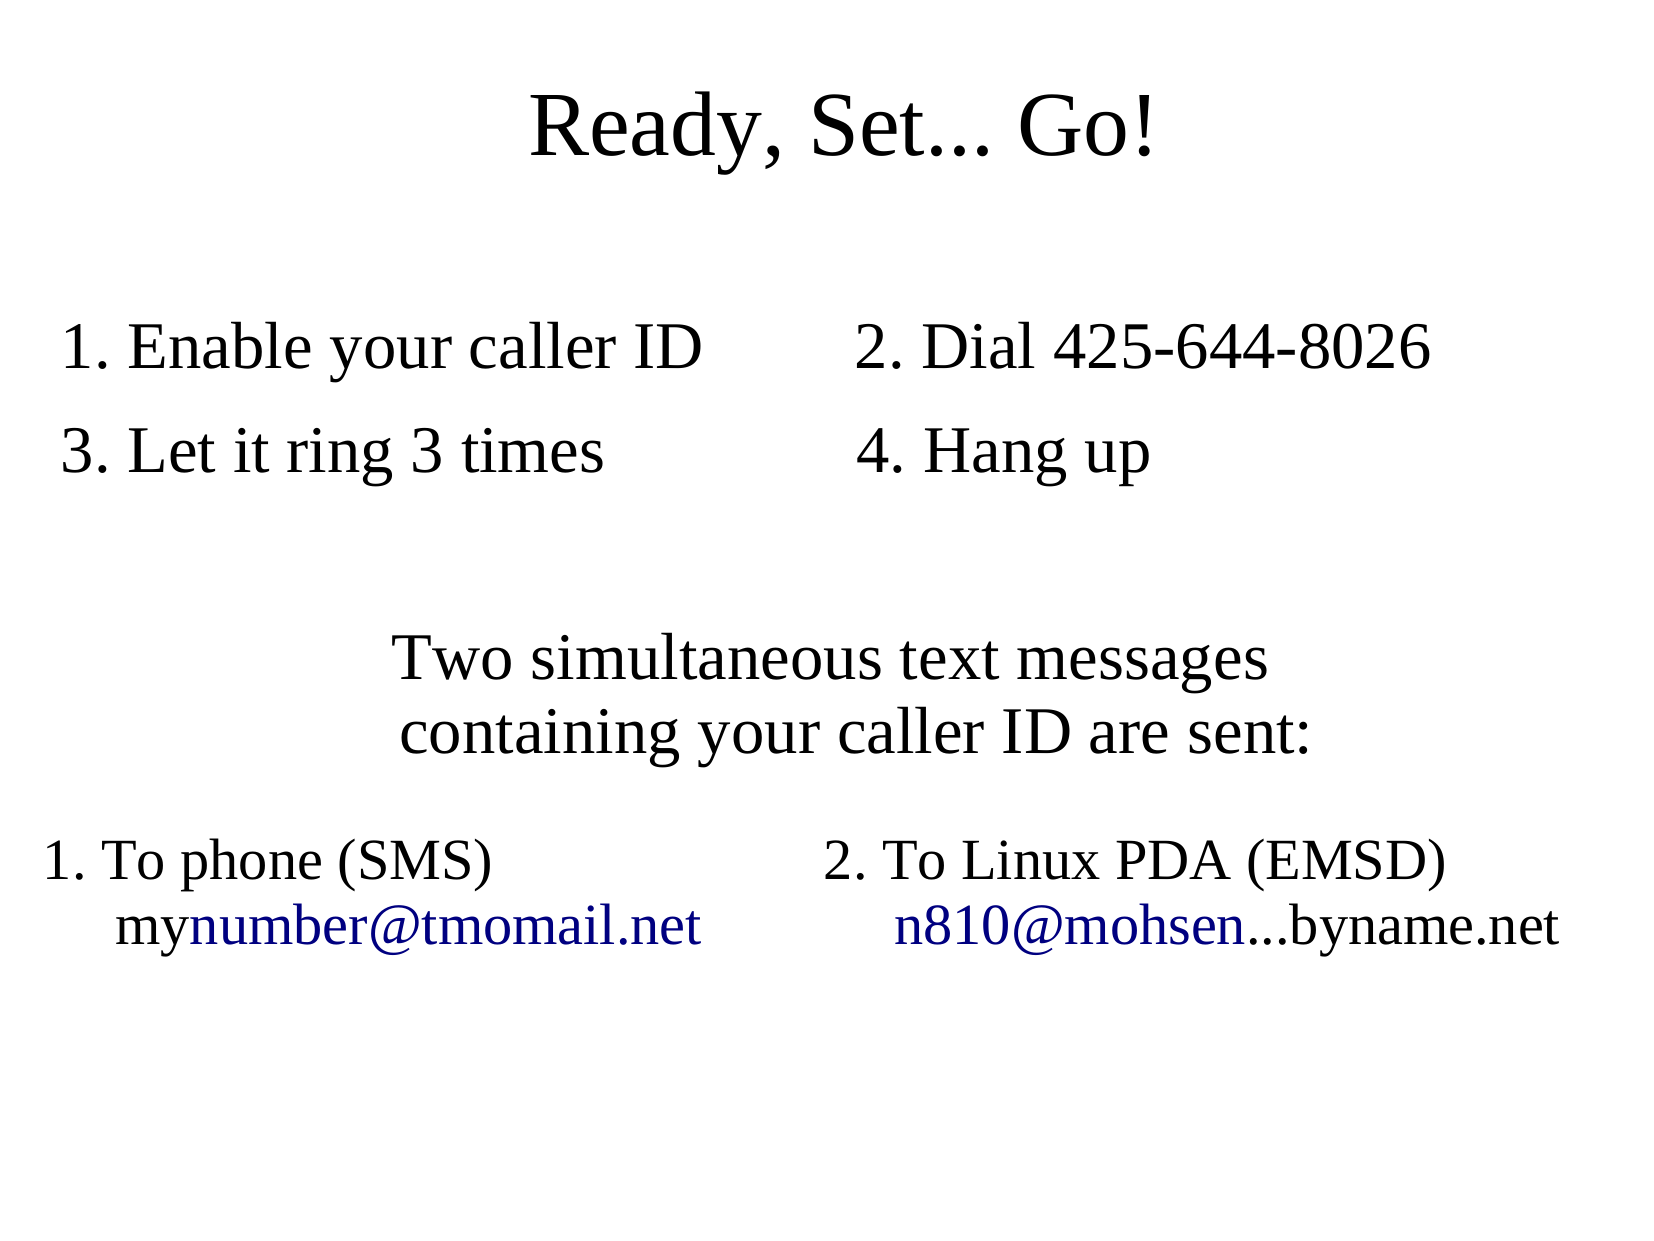

# Ready, Set... Go!
1. Enable your caller ID 2. Dial 425-644-8026
3. Let it ring 3 times 4. Hang up
Two simultaneous text messages
containing your caller ID are sent:
1. To phone (SMS)	2. To Linux PDA (EMSD)
mynumber@tmomail.net		n810@mohsen...byname.net